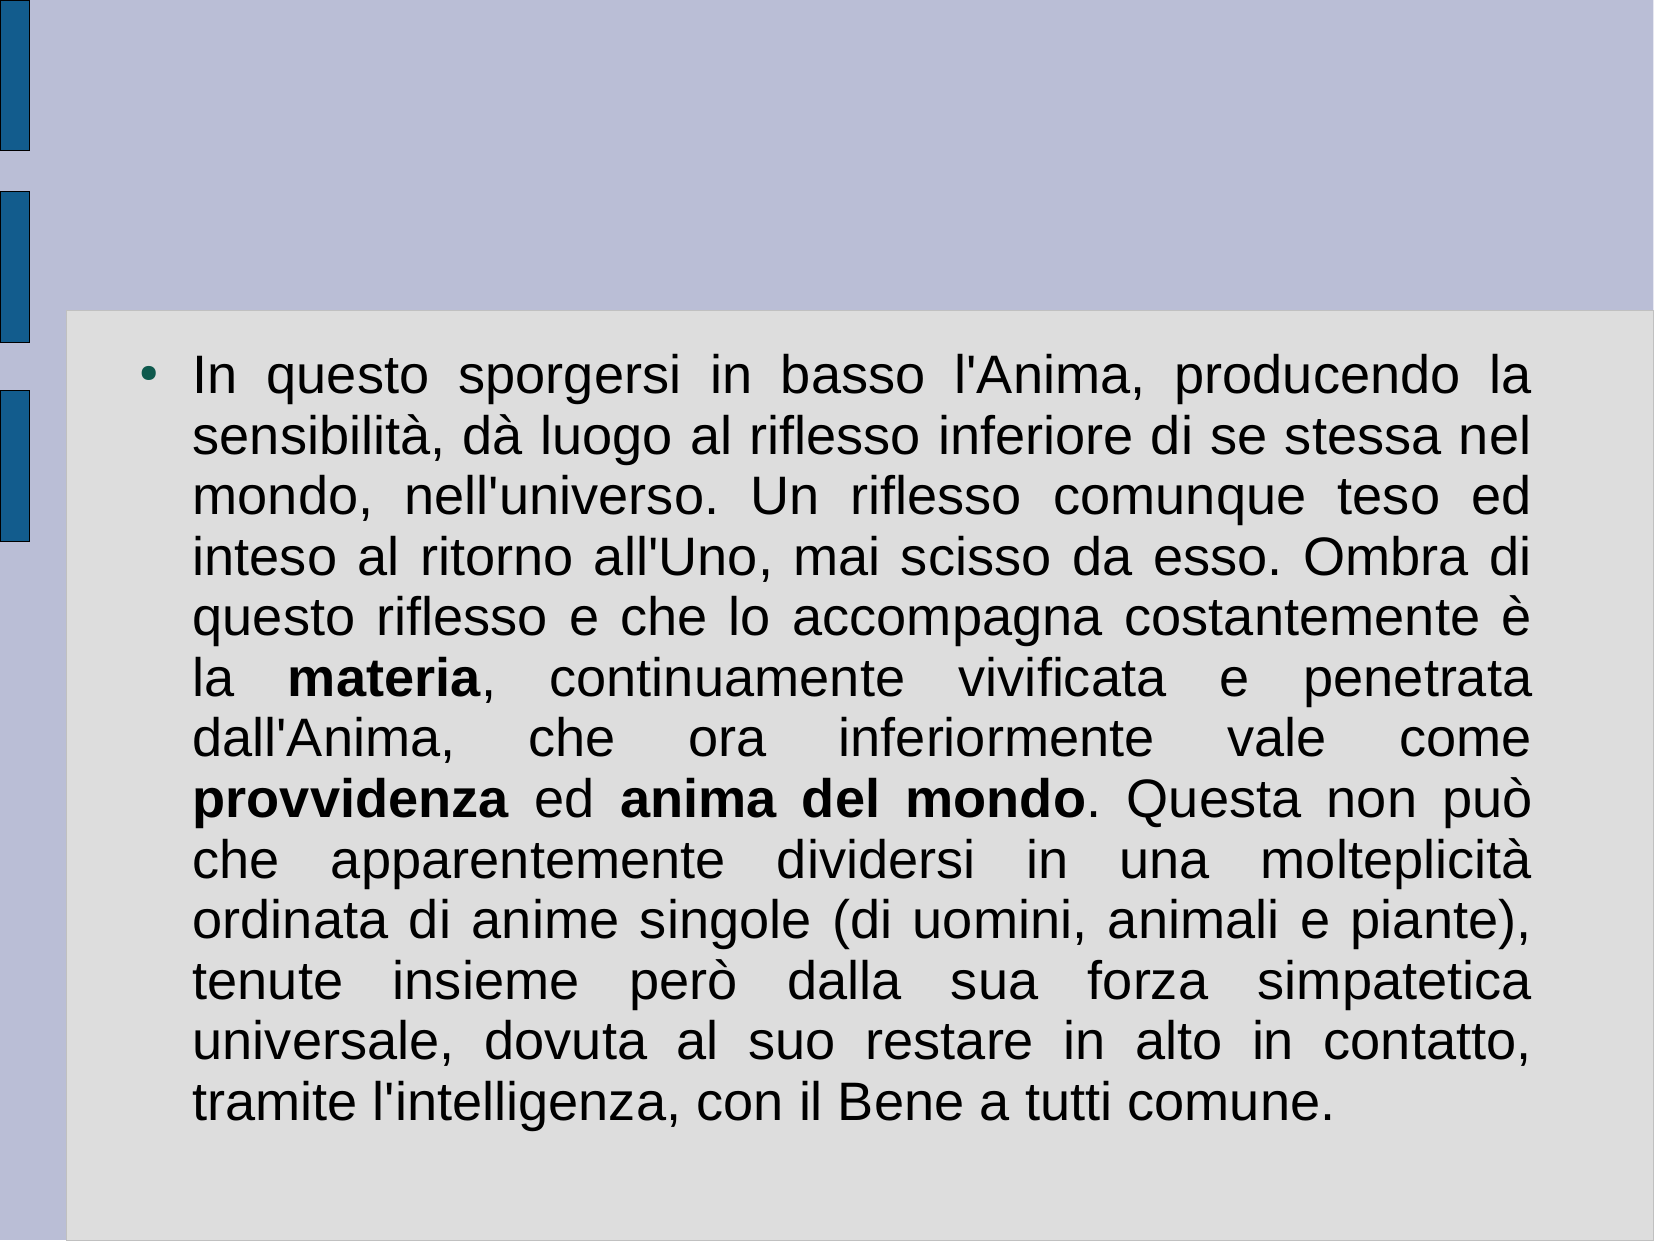

#
In questo sporgersi in basso l'Anima, producendo la sensibilità, dà luogo al riflesso inferiore di se stessa nel mondo, nell'universo. Un riflesso comunque teso ed inteso al ritorno all'Uno, mai scisso da esso. Ombra di questo riflesso e che lo accompagna costantemente è la materia, continuamente vivificata e penetrata dall'Anima, che ora inferiormente vale come provvidenza ed anima del mondo. Questa non può che apparentemente dividersi in una molteplicità ordinata di anime singole (di uomini, animali e piante), tenute insieme però dalla sua forza simpatetica universale, dovuta al suo restare in alto in contatto, tramite l'intelligenza, con il Bene a tutti comune.